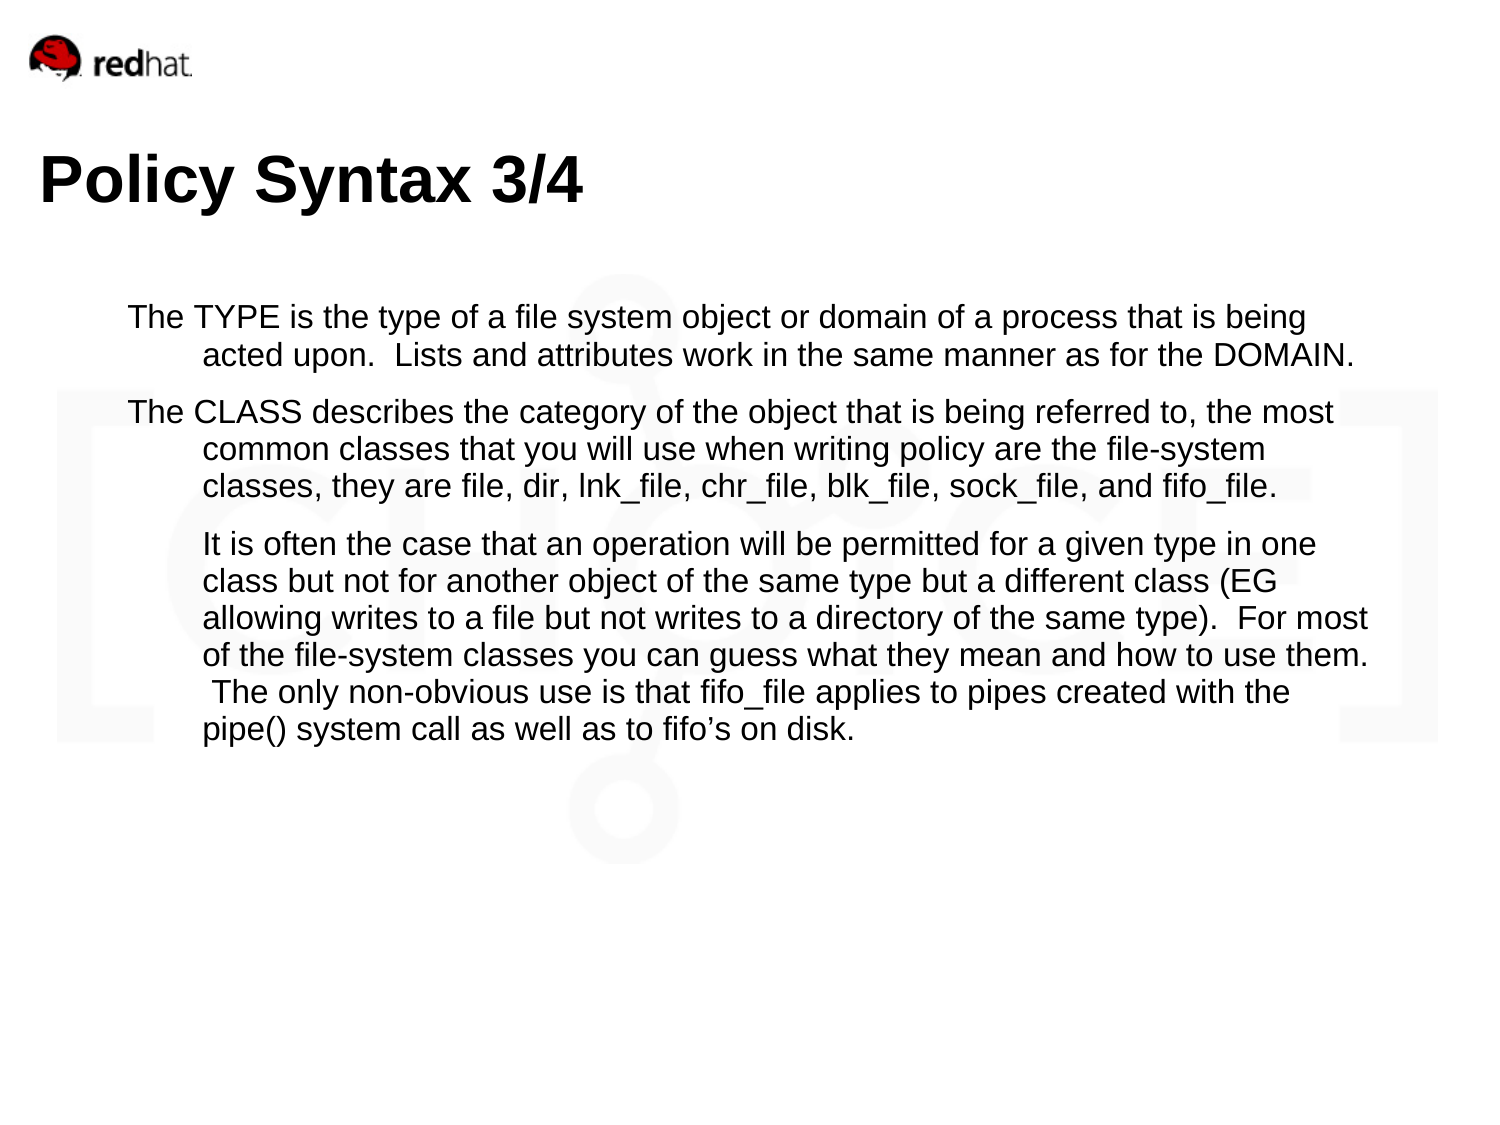

# Policy Syntax 3/4
The TYPE is the type of a file system object or domain of a process that is being acted upon. Lists and attributes work in the same manner as for the DOMAIN.
The CLASS describes the category of the object that is being referred to, the most common classes that you will use when writing policy are the file-system classes, they are file, dir, lnk_file, chr_file, blk_file, sock_file, and fifo_file.
	It is often the case that an operation will be permitted for a given type in one class but not for another object of the same type but a different class (EG allowing writes to a file but not writes to a directory of the same type). For most of the file-system classes you can guess what they mean and how to use them. The only non-obvious use is that fifo_file applies to pipes created with the pipe() system call as well as to fifo’s on disk.